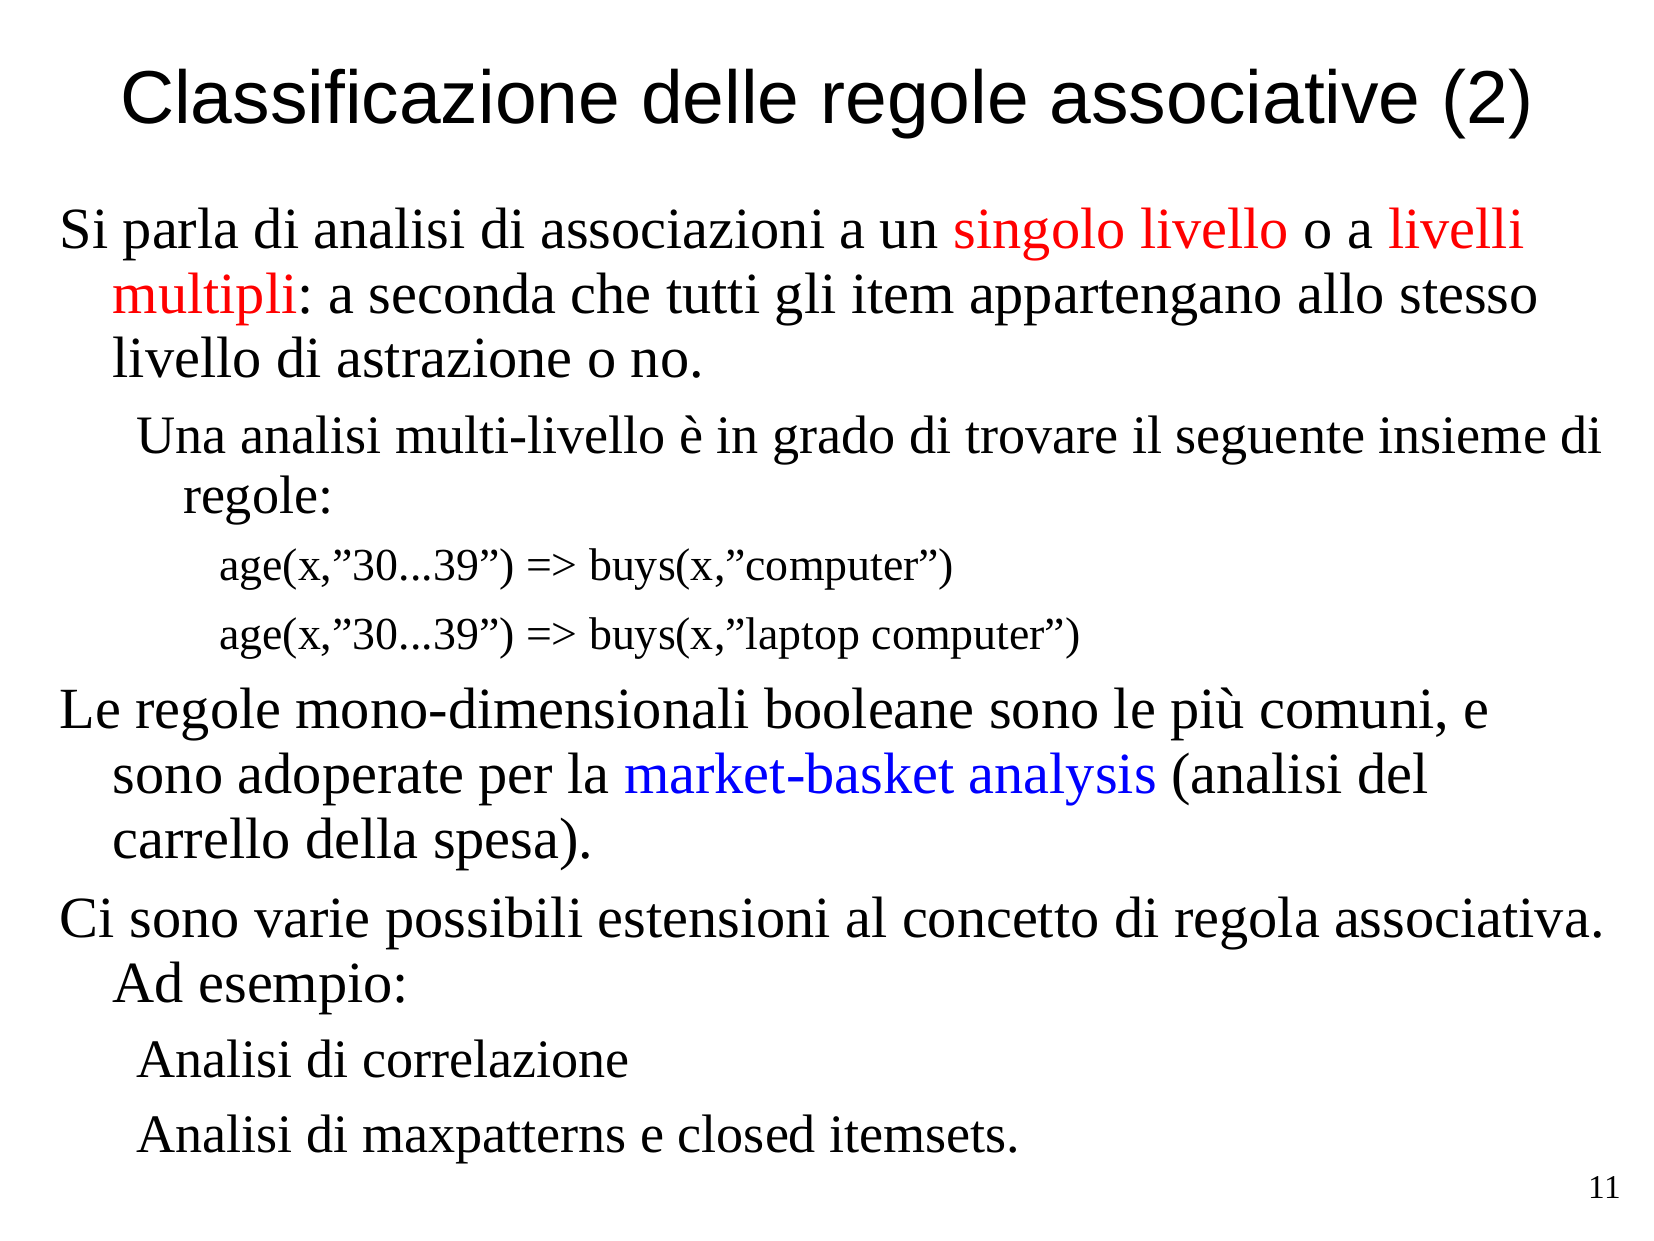

# Classificazione delle regole associative (2)
Si parla di analisi di associazioni a un singolo livello o a livelli multipli: a seconda che tutti gli item appartengano allo stesso livello di astrazione o no.
Una analisi multi-livello è in grado di trovare il seguente insieme di regole:
age(x,”30...39”) => buys(x,”computer”)
age(x,”30...39”) => buys(x,”laptop computer”)
Le regole mono-dimensionali booleane sono le più comuni, e sono adoperate per la market-basket analysis (analisi del carrello della spesa).
Ci sono varie possibili estensioni al concetto di regola associativa. Ad esempio:
Analisi di correlazione
Analisi di maxpatterns e closed itemsets.